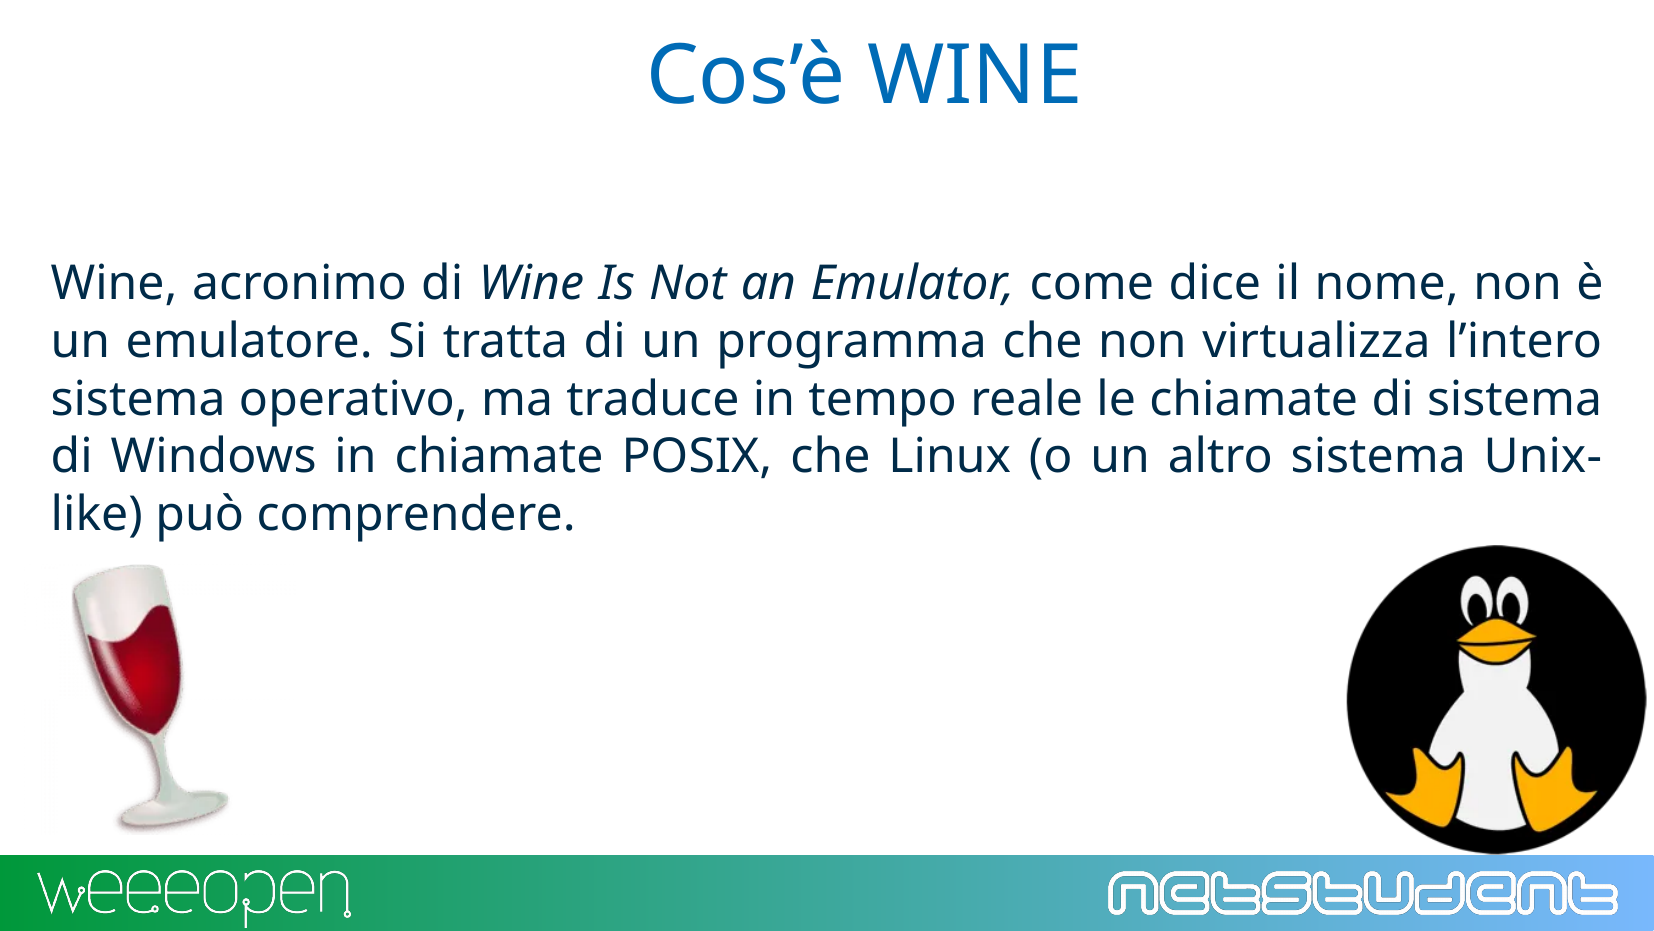

# Cos’è WINE
Wine, acronimo di Wine Is Not an Emulator, come dice il nome, non è un emulatore. Si tratta di un programma che non virtualizza l’intero sistema operativo, ma traduce in tempo reale le chiamate di sistema di Windows in chiamate POSIX, che Linux (o un altro sistema Unix-like) può comprendere.